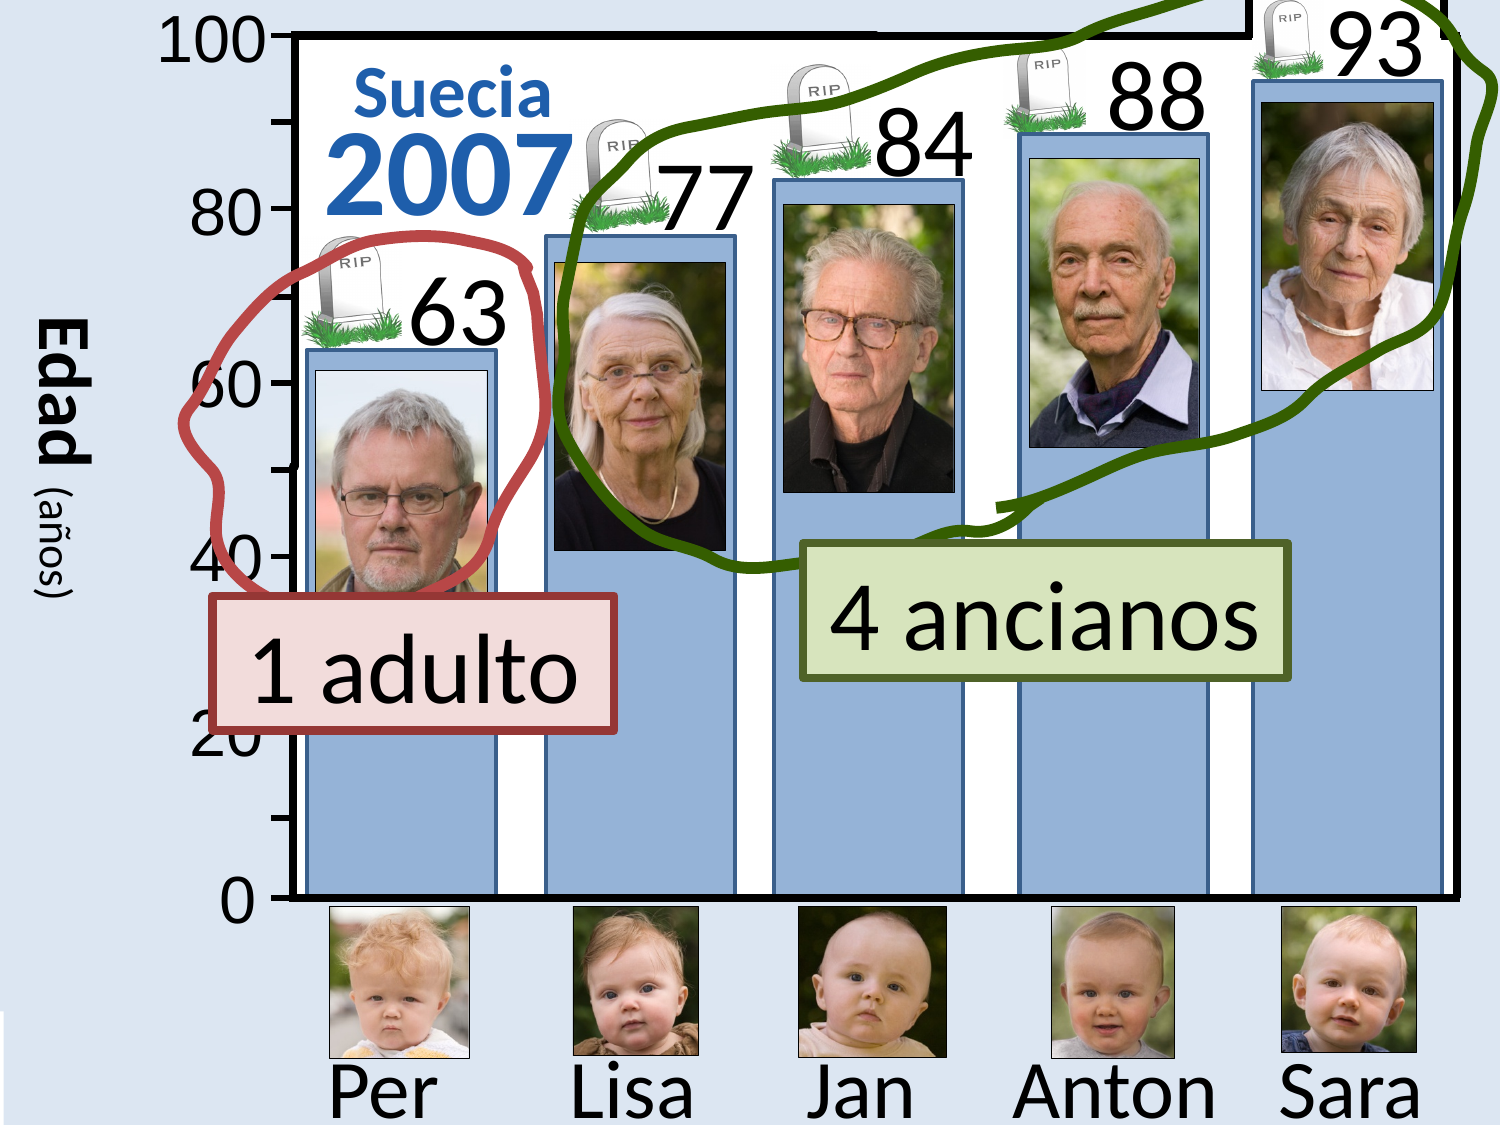

93
100
80
60
40
20
0
88
Suecia
84
2007
77
63
Edad (años)
4 ancianos
1 adulto
Per
Lisa
Jan
Anton
Sara